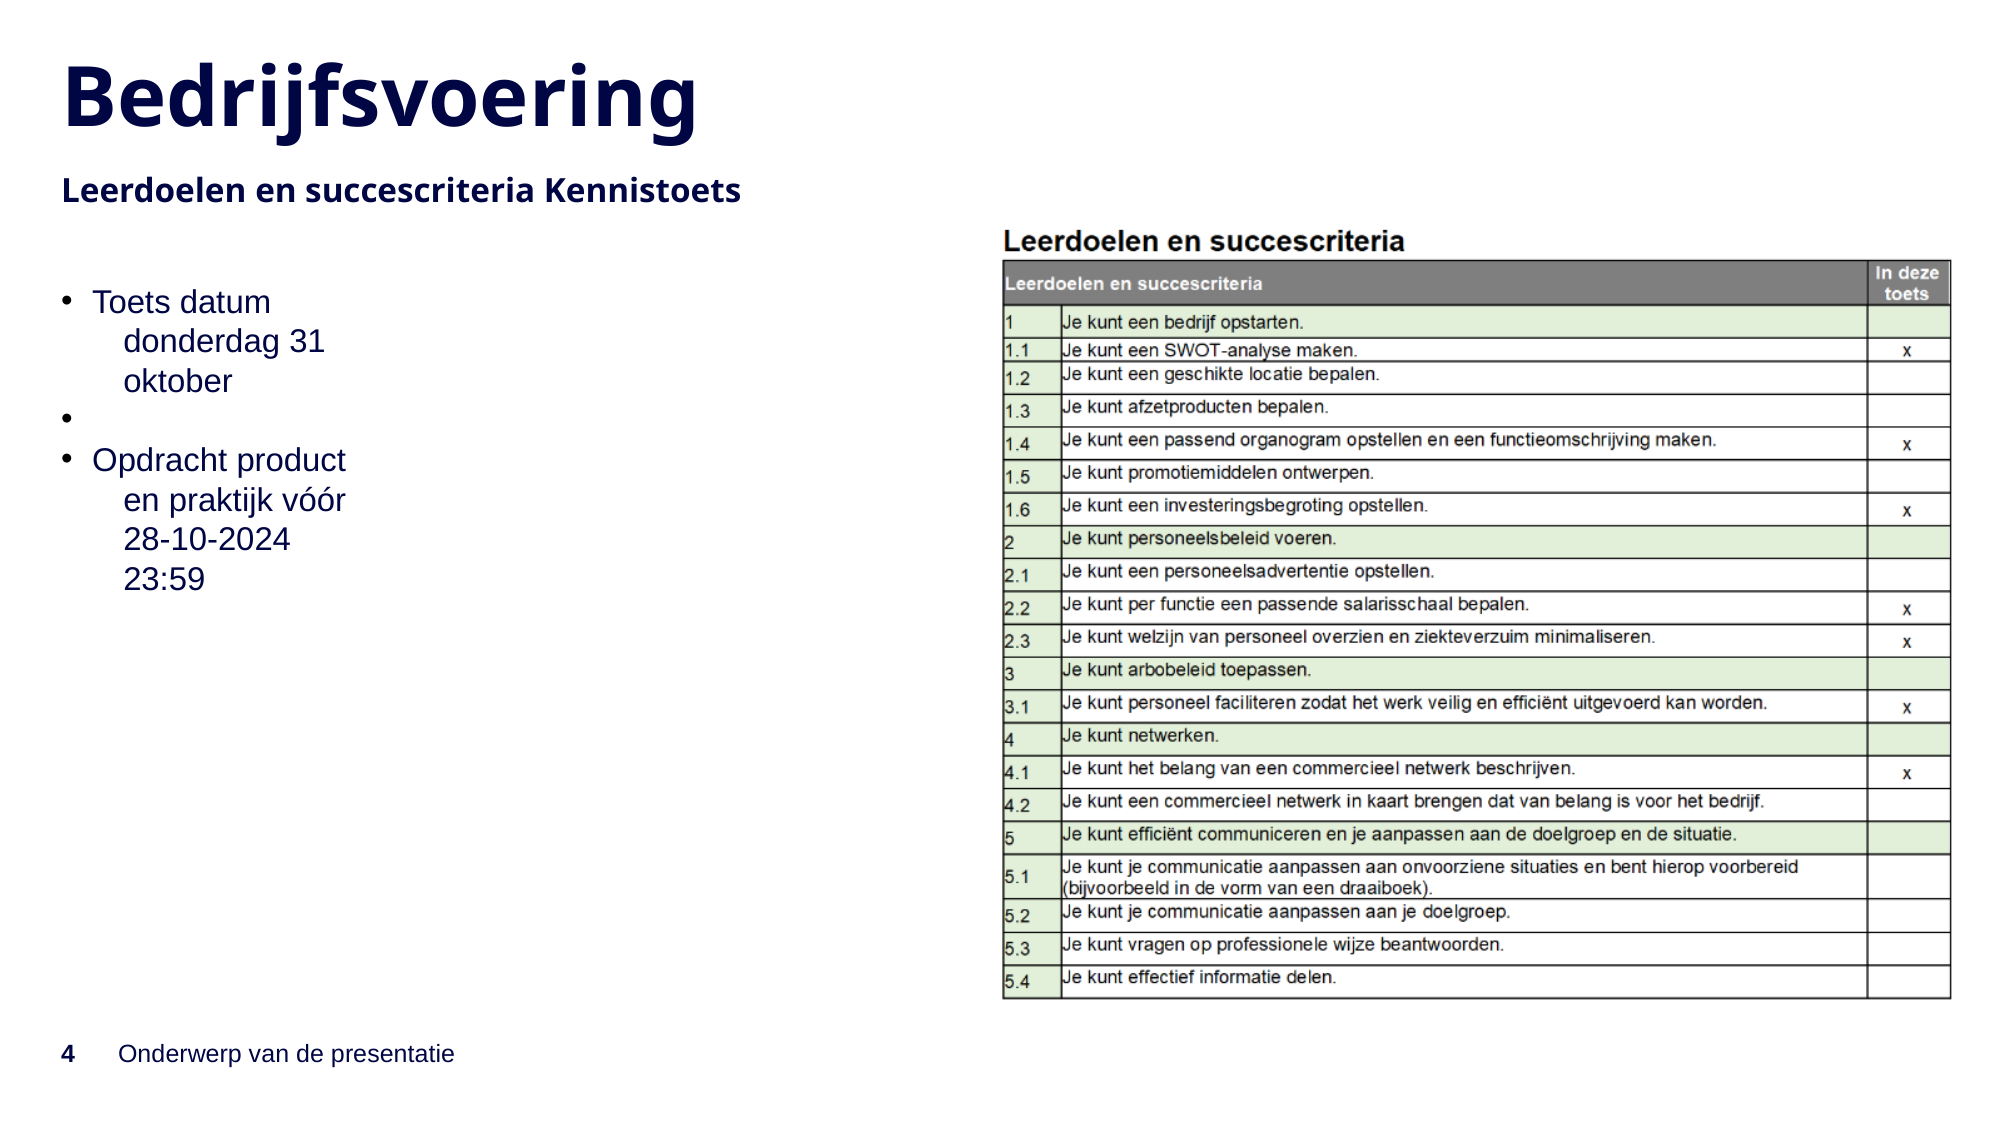

# Bedrijfsvoering Leerdoelen en succescriteria Kennistoets
Toets datum donderdag 31 oktober
Opdracht product en praktijk vóór 28-10-2024 23:59
Onderwerp van de presentatie